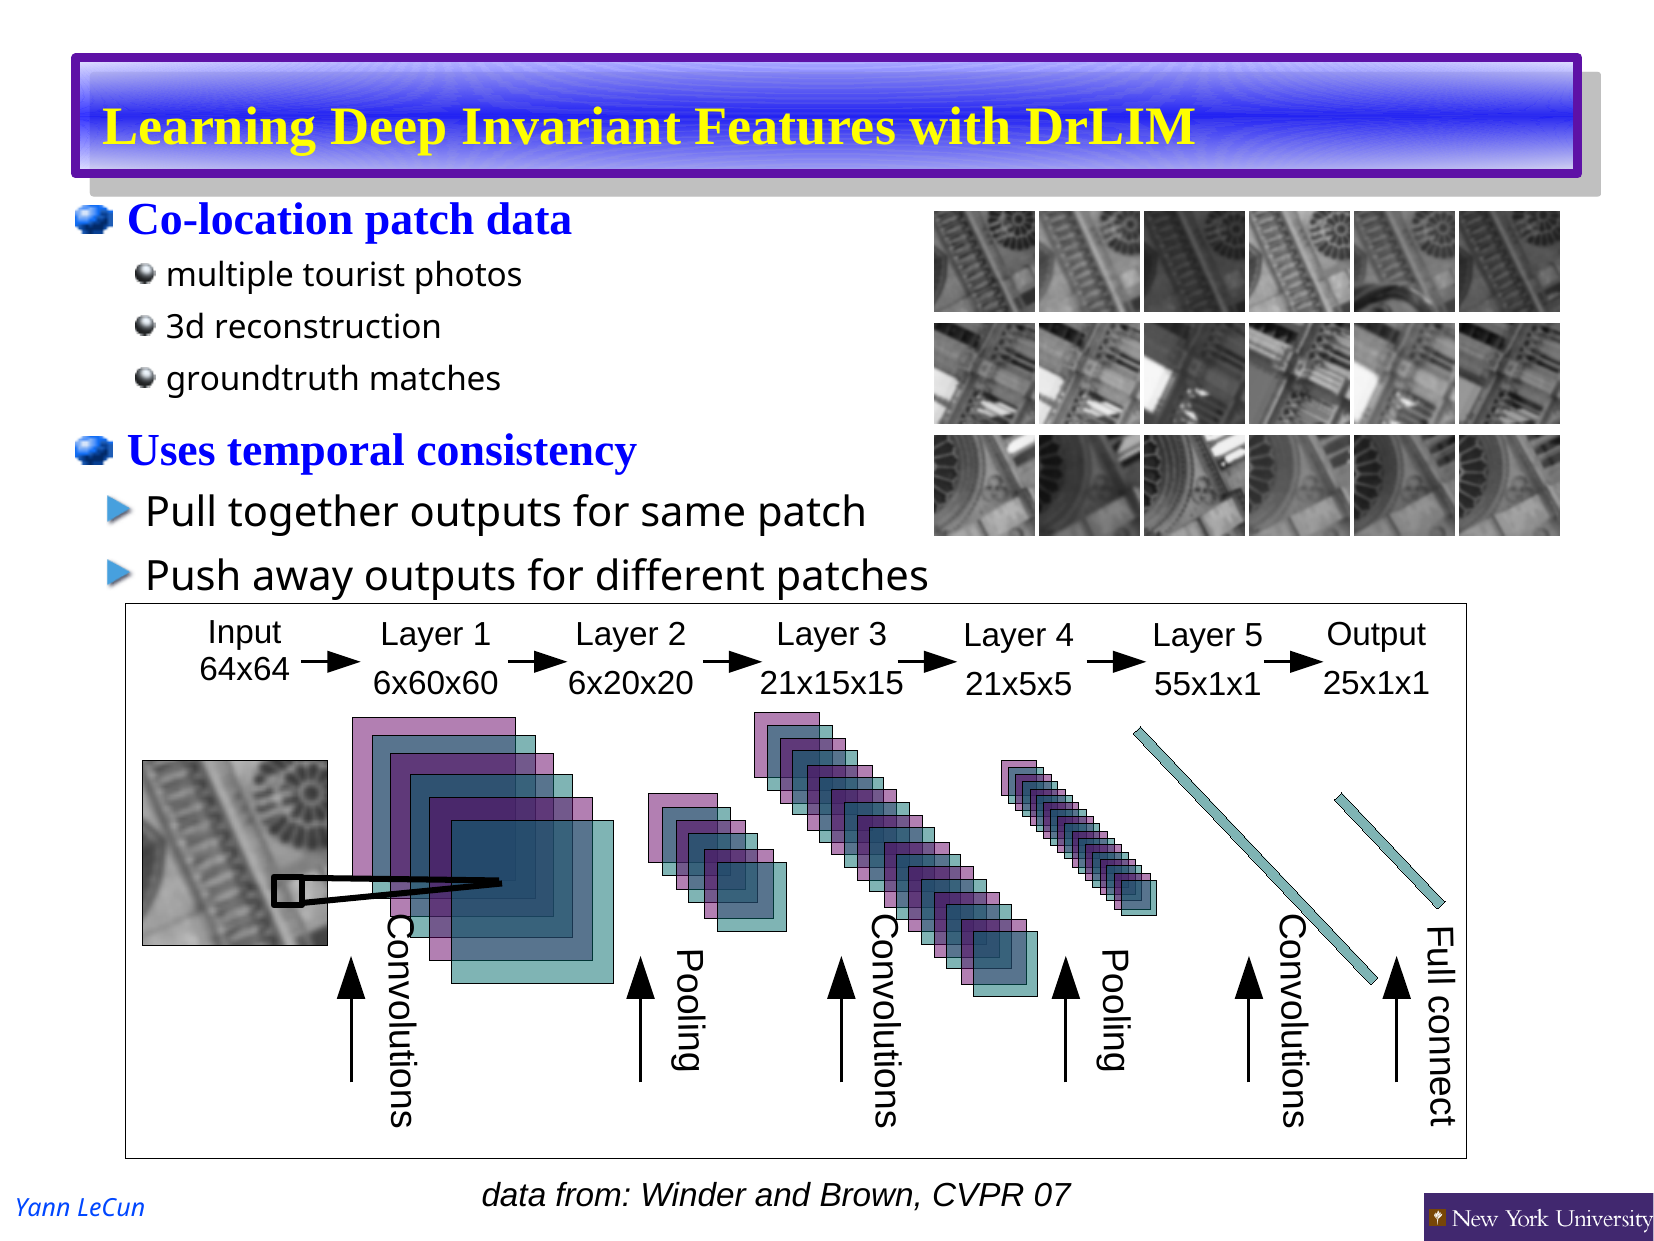

# Learning Deep Invariant Features with DrLIM
Co-location patch data
multiple tourist photos
3d reconstruction
groundtruth matches
Uses temporal consistency
Pull together outputs for same patch
Push away outputs for different patches
Input 64x64
Layer 1
6x60x60
Layer 2
6x20x20
Layer 3
21x15x15
Output
25x1x1
Layer 4
21x5x5
Layer 5
55x1x1
Convolutions
Convolutions
Convolutions
Full connect
Pooling
Pooling
data from: Winder and Brown, CVPR 07